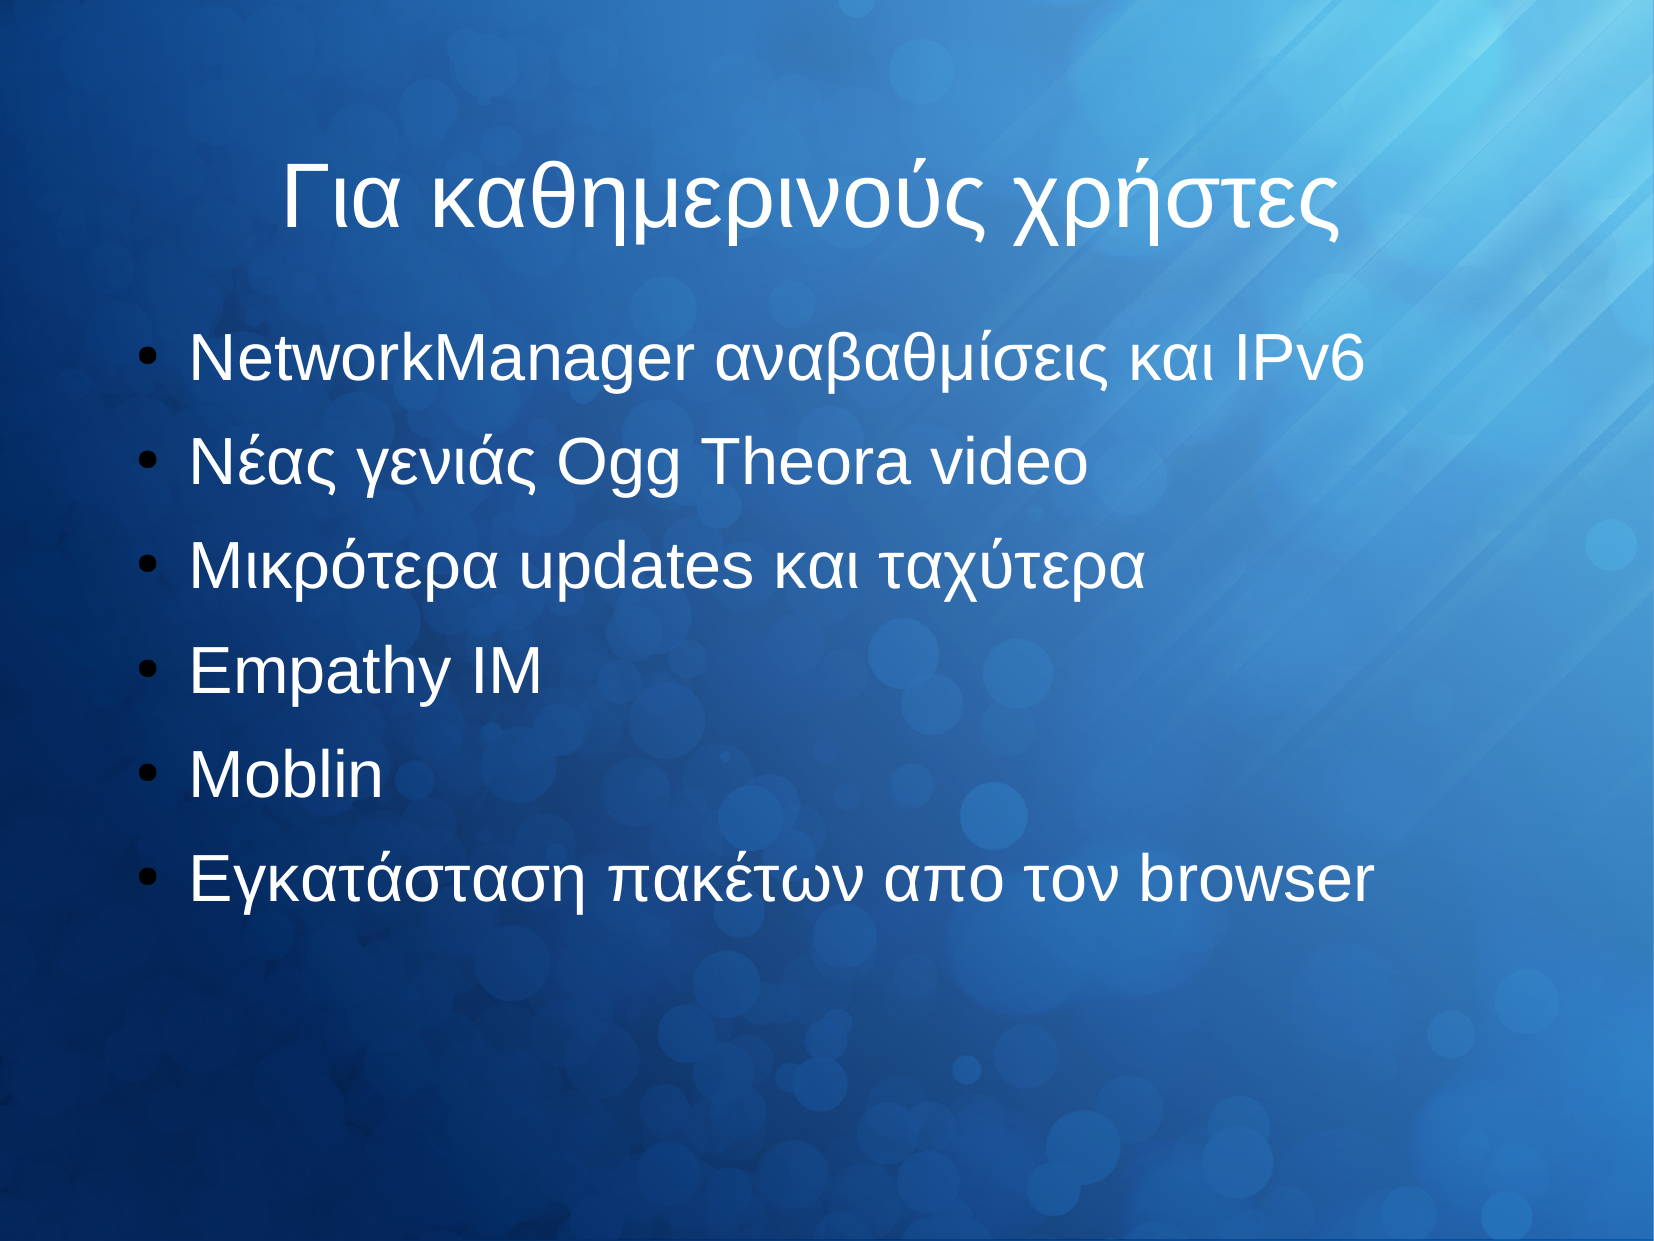

# Για καθημερινούς χρήστες
NetworkManager αναβαθμίσεις και IPv6
Νέας γενιάς Ogg Theora video
Μικρότερα updates και ταχύτερα
Empathy ΙΜ
Moblin
Εγκατάσταση πακέτων απο τον browser